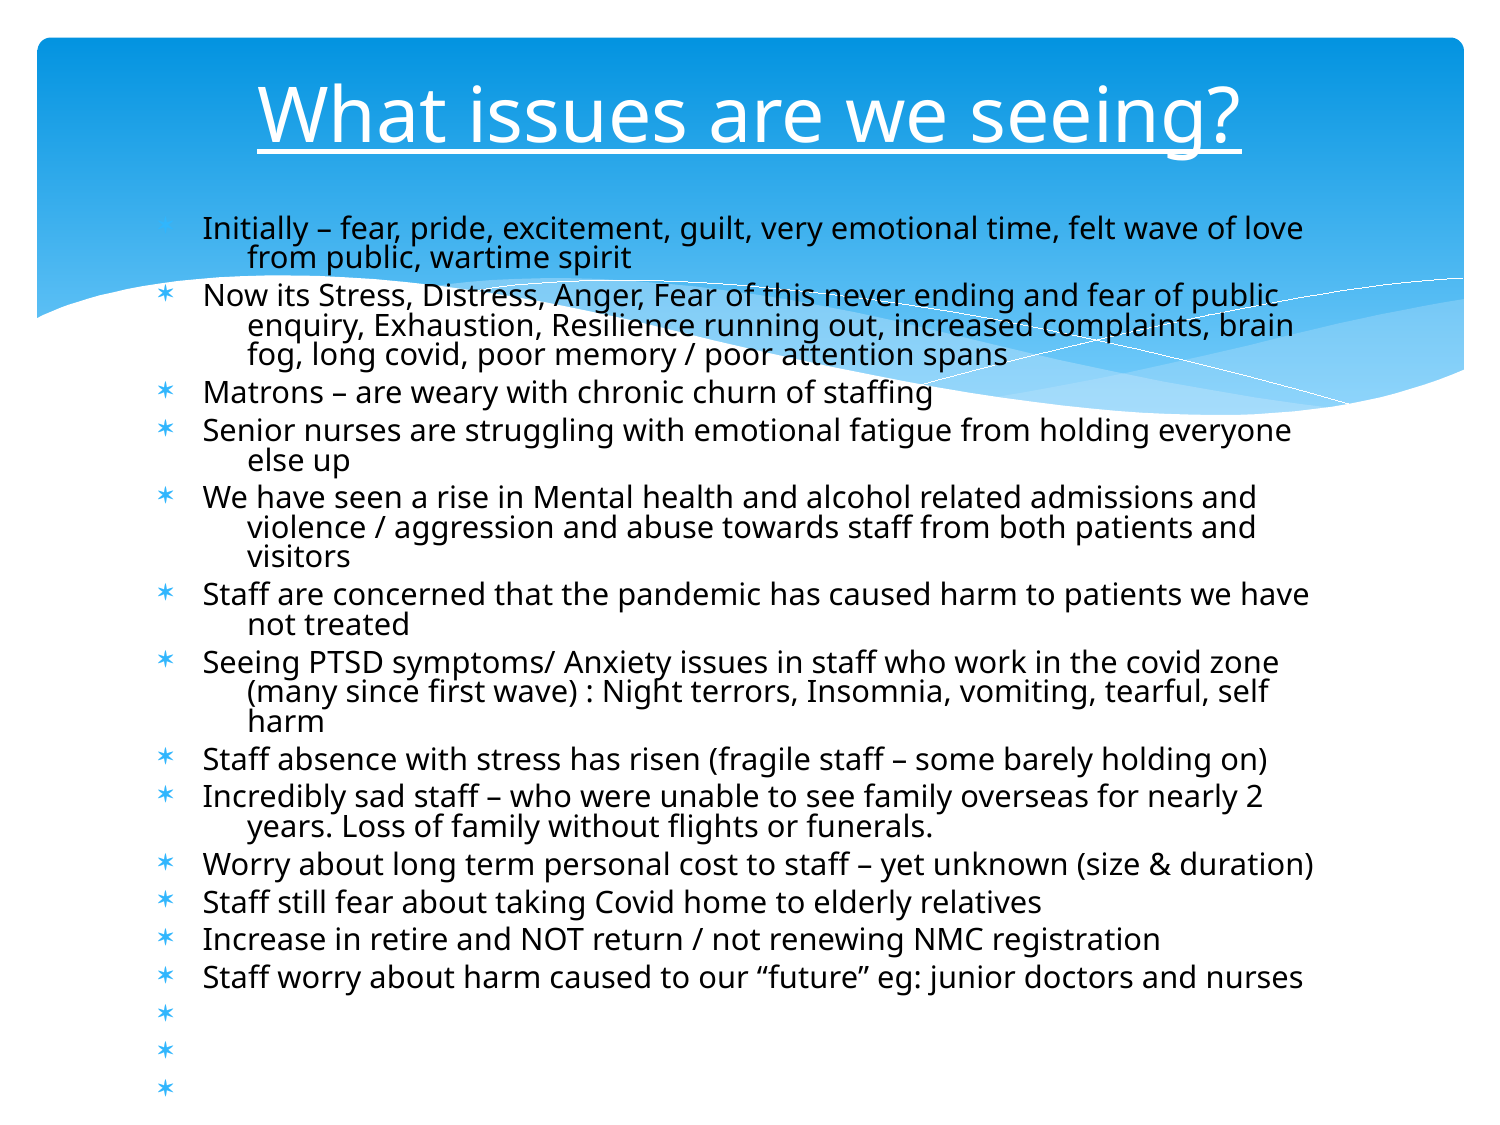

What issues are we seeing?
# Initially – fear, pride, excitement, guilt, very emotional time, felt wave of love from public, wartime spirit
Now its Stress, Distress, Anger, Fear of this never ending and fear of public enquiry, Exhaustion, Resilience running out, increased complaints, brain fog, long covid, poor memory / poor attention spans
Matrons – are weary with chronic churn of staffing
Senior nurses are struggling with emotional fatigue from holding everyone else up
We have seen a rise in Mental health and alcohol related admissions and violence / aggression and abuse towards staff from both patients and visitors
Staff are concerned that the pandemic has caused harm to patients we have not treated
Seeing PTSD symptoms/ Anxiety issues in staff who work in the covid zone (many since first wave) : Night terrors, Insomnia, vomiting, tearful, self harm
Staff absence with stress has risen (fragile staff – some barely holding on)
Incredibly sad staff – who were unable to see family overseas for nearly 2 years. Loss of family without flights or funerals.
Worry about long term personal cost to staff – yet unknown (size & duration)
Staff still fear about taking Covid home to elderly relatives
Increase in retire and NOT return / not renewing NMC registration
Staff worry about harm caused to our “future” eg: junior doctors and nurses